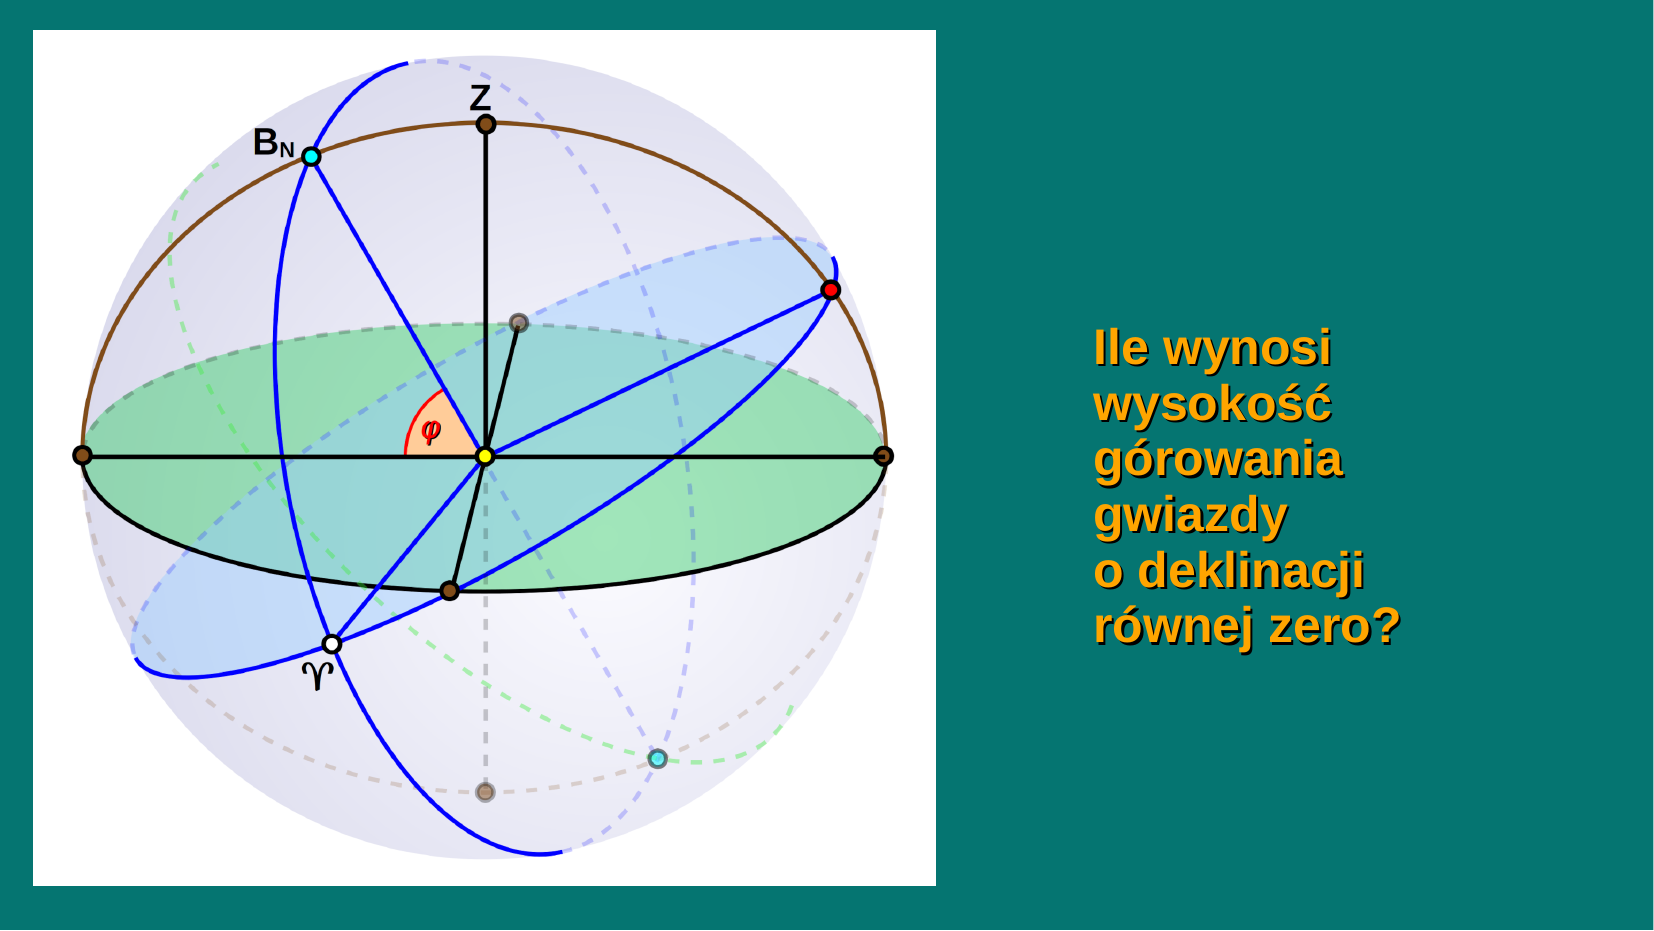

Ile wynosi wysokość górowania gwiazdy o deklinacji równej zero?